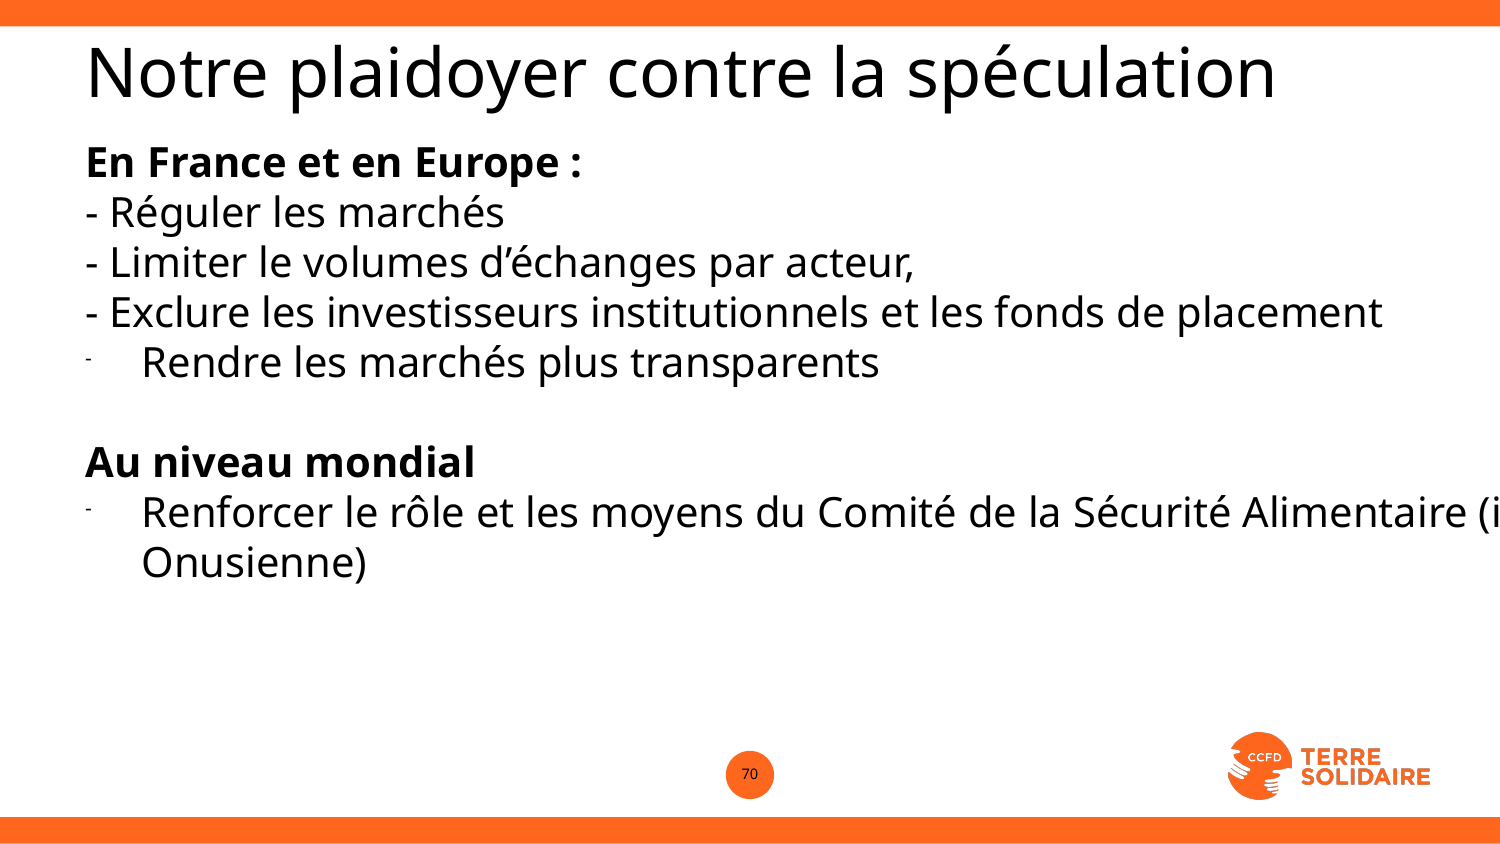

# Notre plaidoyer contre la spéculation
En France et en Europe :
- Réguler les marchés
- Limiter le volumes d’échanges par acteur,
- Exclure les investisseurs institutionnels et les fonds de placement
Rendre les marchés plus transparents
Au niveau mondial
Renforcer le rôle et les moyens du Comité de la Sécurité Alimentaire (instance Onusienne)
02/09/2023 CCFD Terre Solidaire